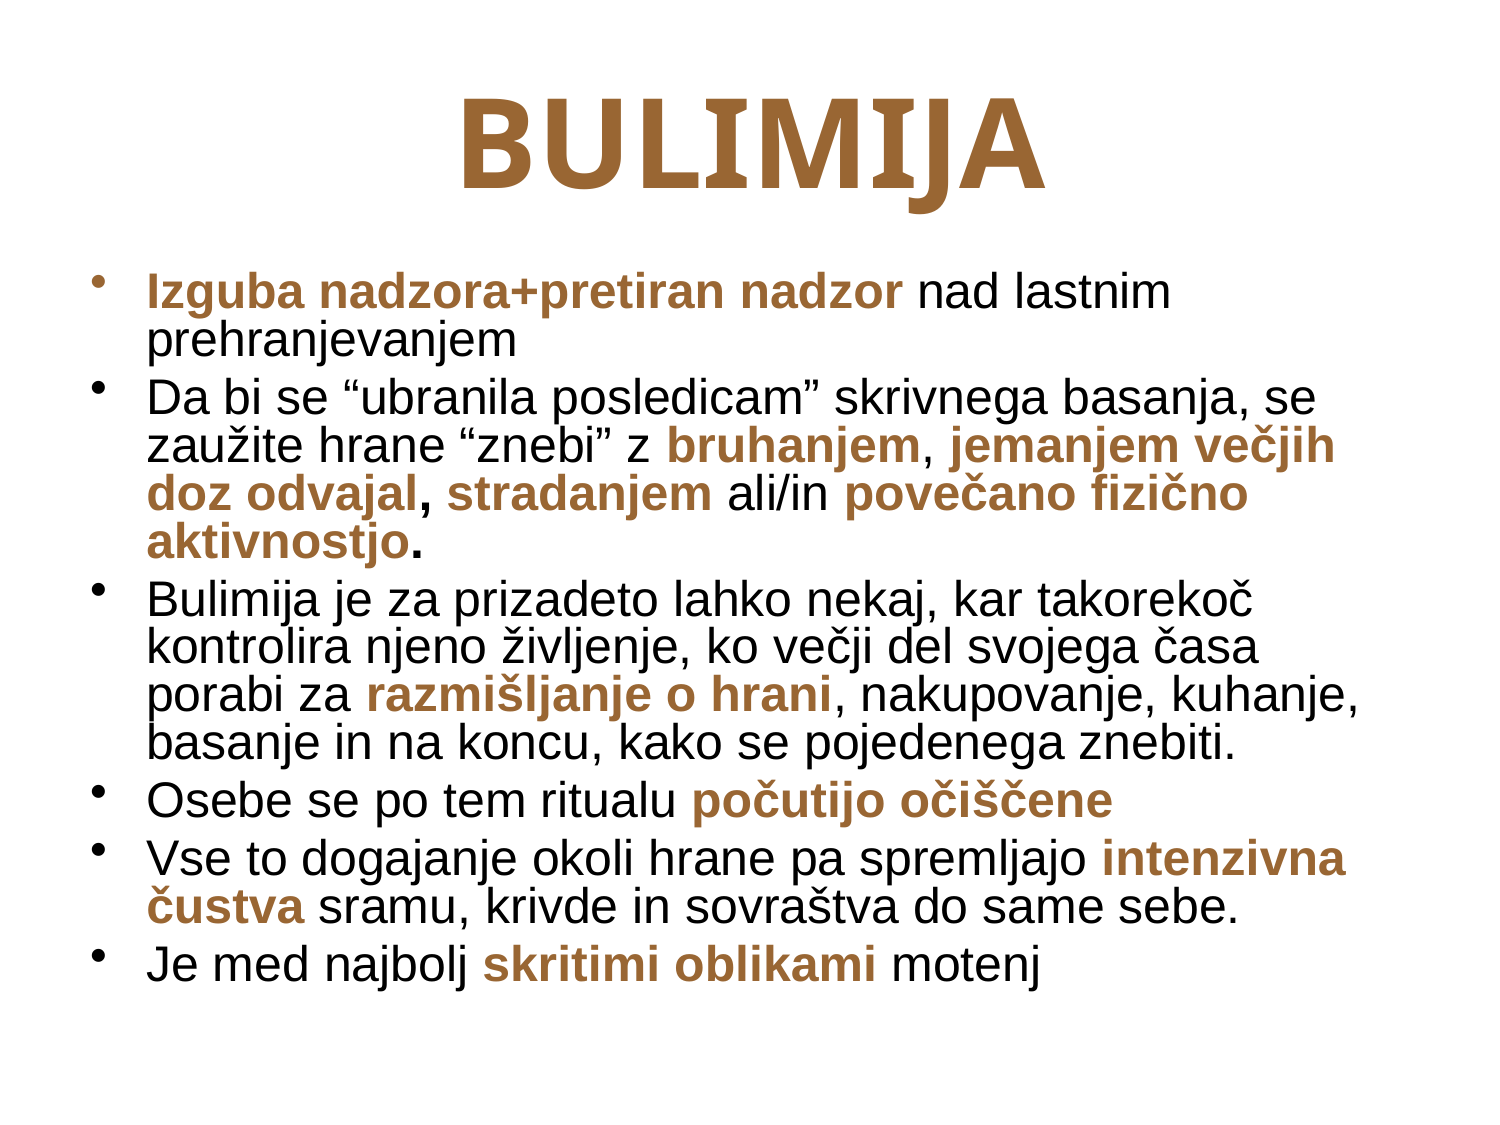

# BULIMIJA
Izguba nadzora+pretiran nadzor nad lastnim prehranjevanjem
Da bi se “ubranila posledicam” skrivnega basanja, se zaužite hrane “znebi” z bruhanjem, jemanjem večjih doz odvajal, stradanjem ali/in povečano fizično aktivnostjo.
Bulimija je za prizadeto lahko nekaj, kar takorekoč kontrolira njeno življenje, ko večji del svojega časa porabi za razmišljanje o hrani, nakupovanje, kuhanje, basanje in na koncu, kako se pojedenega znebiti.
Osebe se po tem ritualu počutijo očiščene
Vse to dogajanje okoli hrane pa spremljajo intenzivna čustva sramu, krivde in sovraštva do same sebe.
Je med najbolj skritimi oblikami motenj